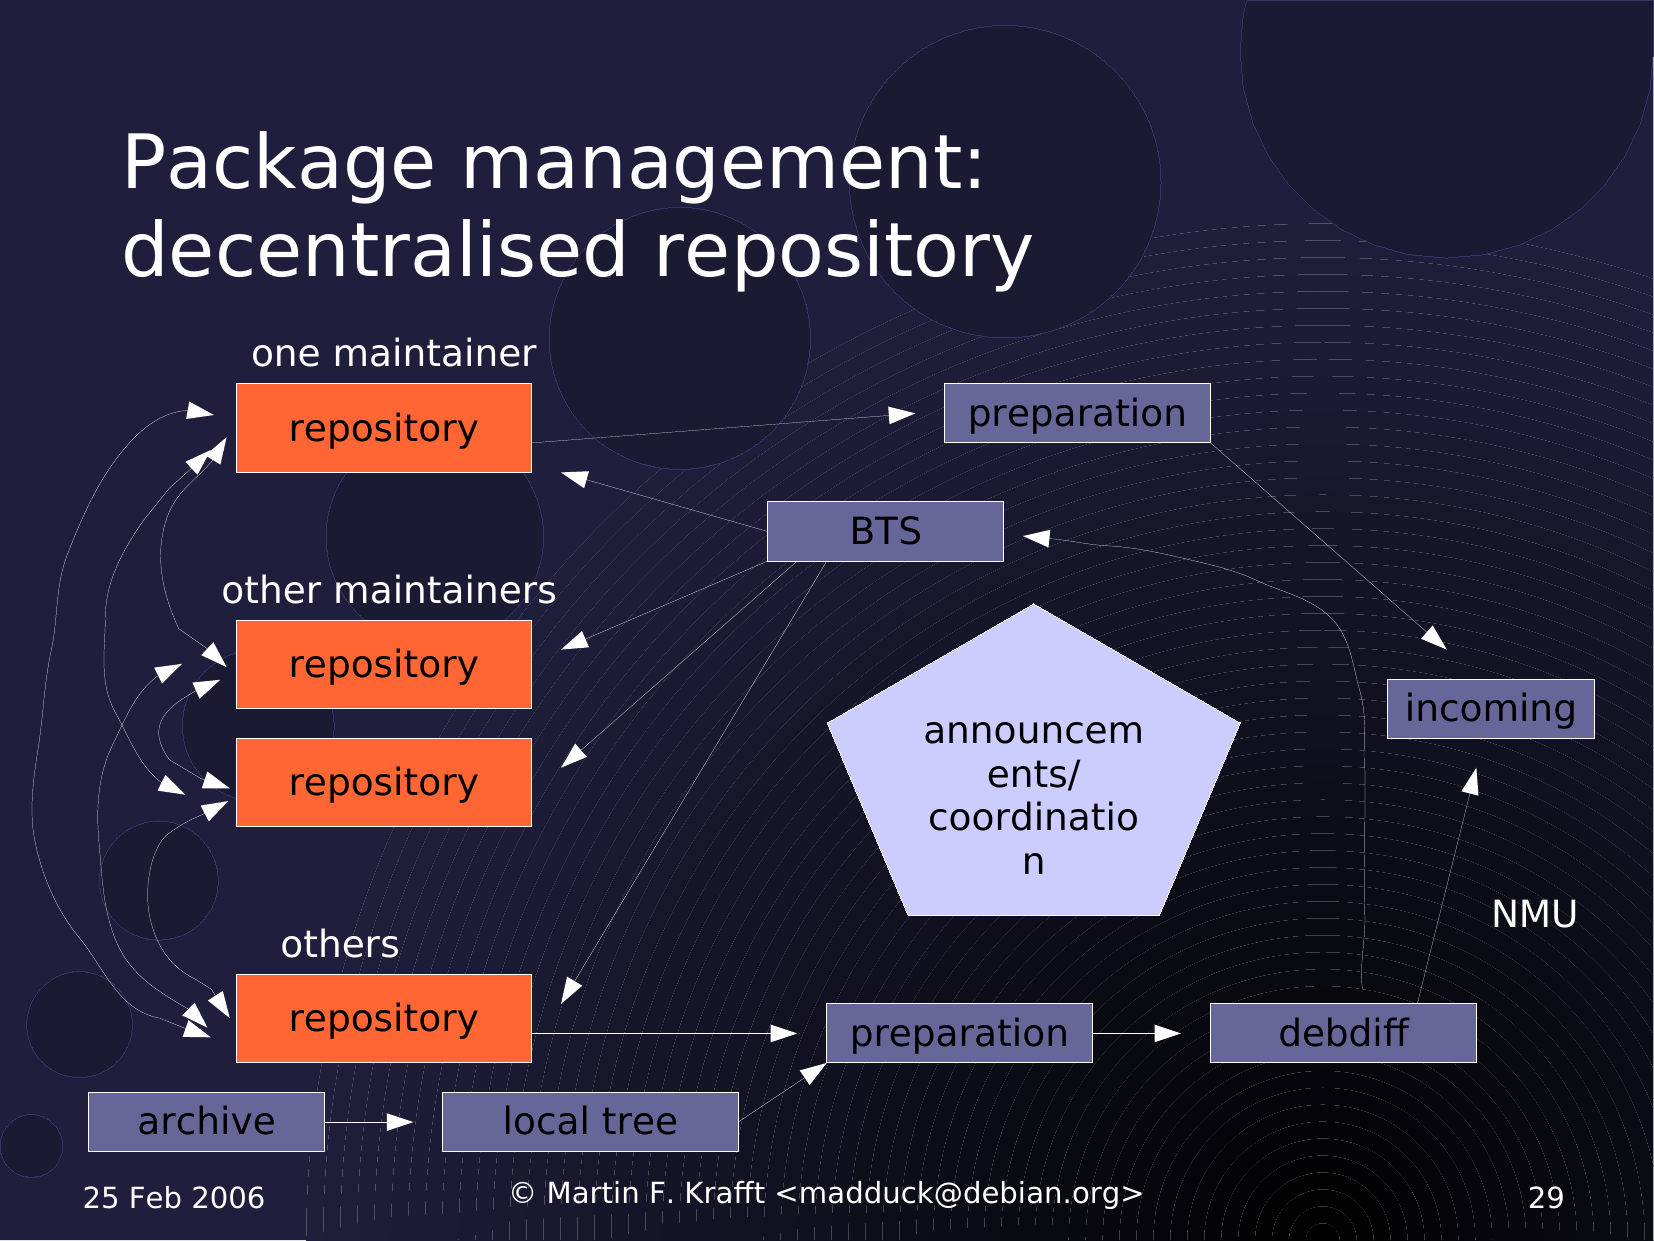

# Package management: decentralised repository
one maintainer
repository
preparation
BTS
other maintainers
announcements/
coordination
repository
incoming
repository
NMU
others
repository
preparation
debdiff
archive
local tree
© Martin F. Krafft <madduck@debian.org>
25 Feb 2006
29